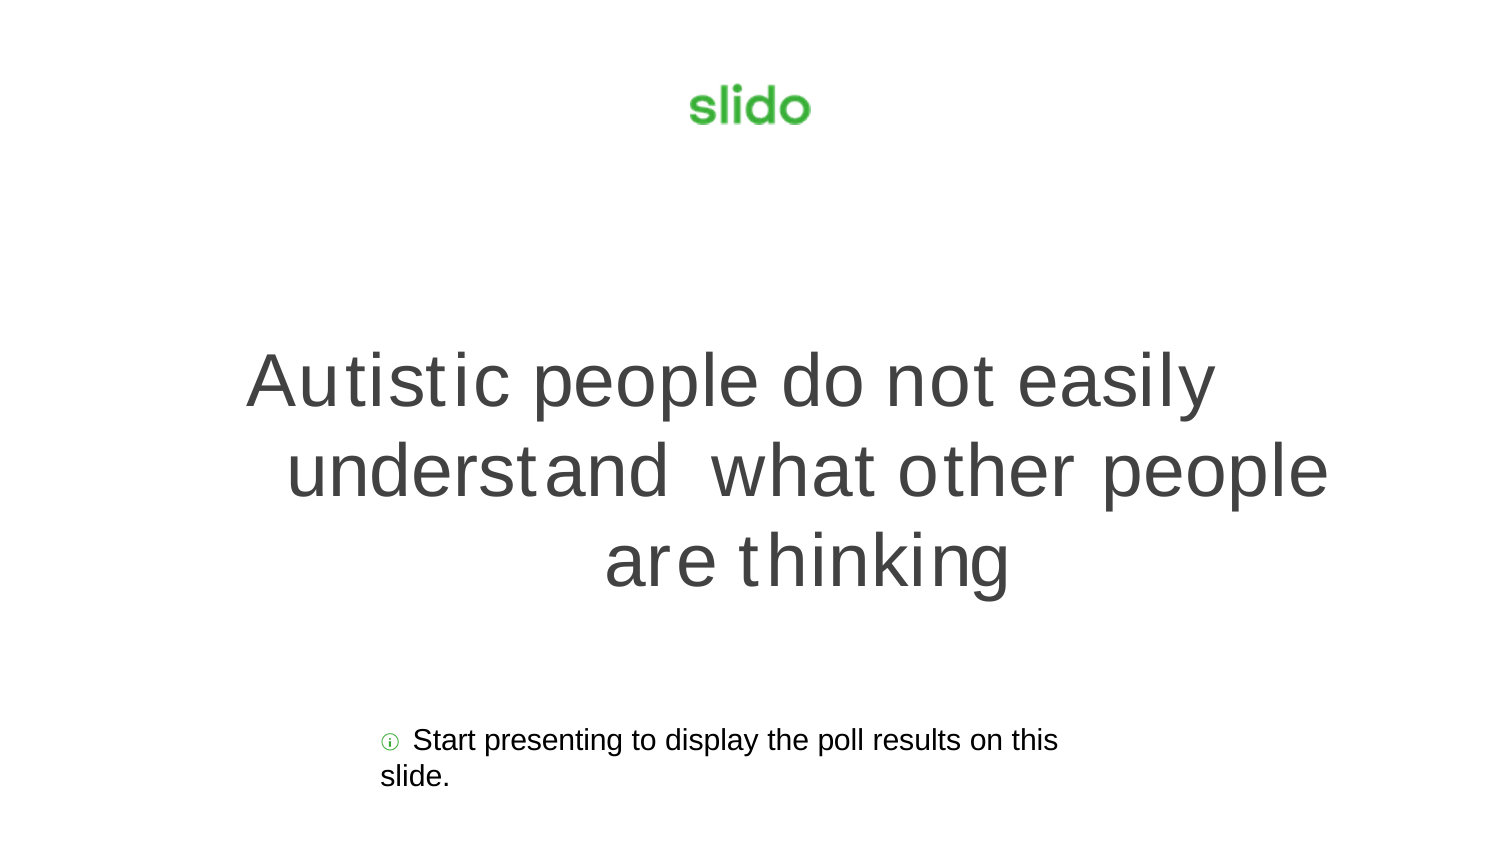

# Autistic people do not easily understand what other people are thinking
ⓘ Start presenting to display the poll results on this slide.